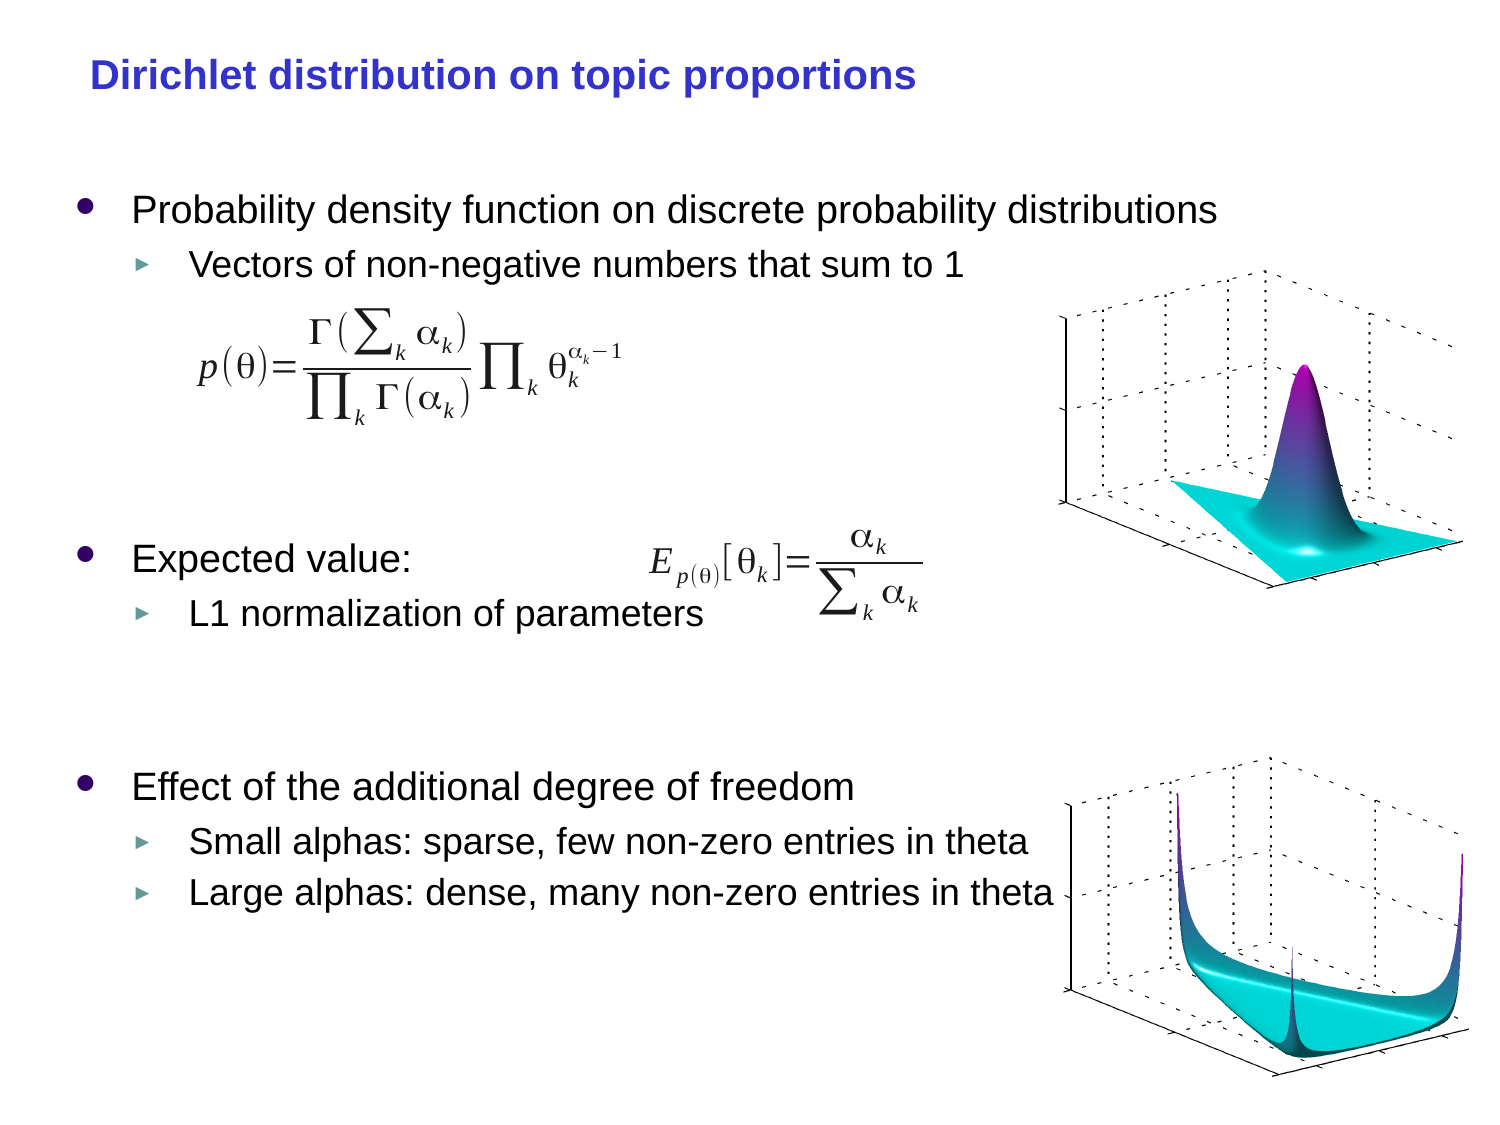

# Dirichlet distribution on topic proportions
Probability density function on discrete probability distributions
Vectors of non-negative numbers that sum to 1
Expected value:
L1 normalization of parameters
Effect of the additional degree of freedom
Small alphas: sparse, few non-zero entries in theta
Large alphas: dense, many non-zero entries in theta